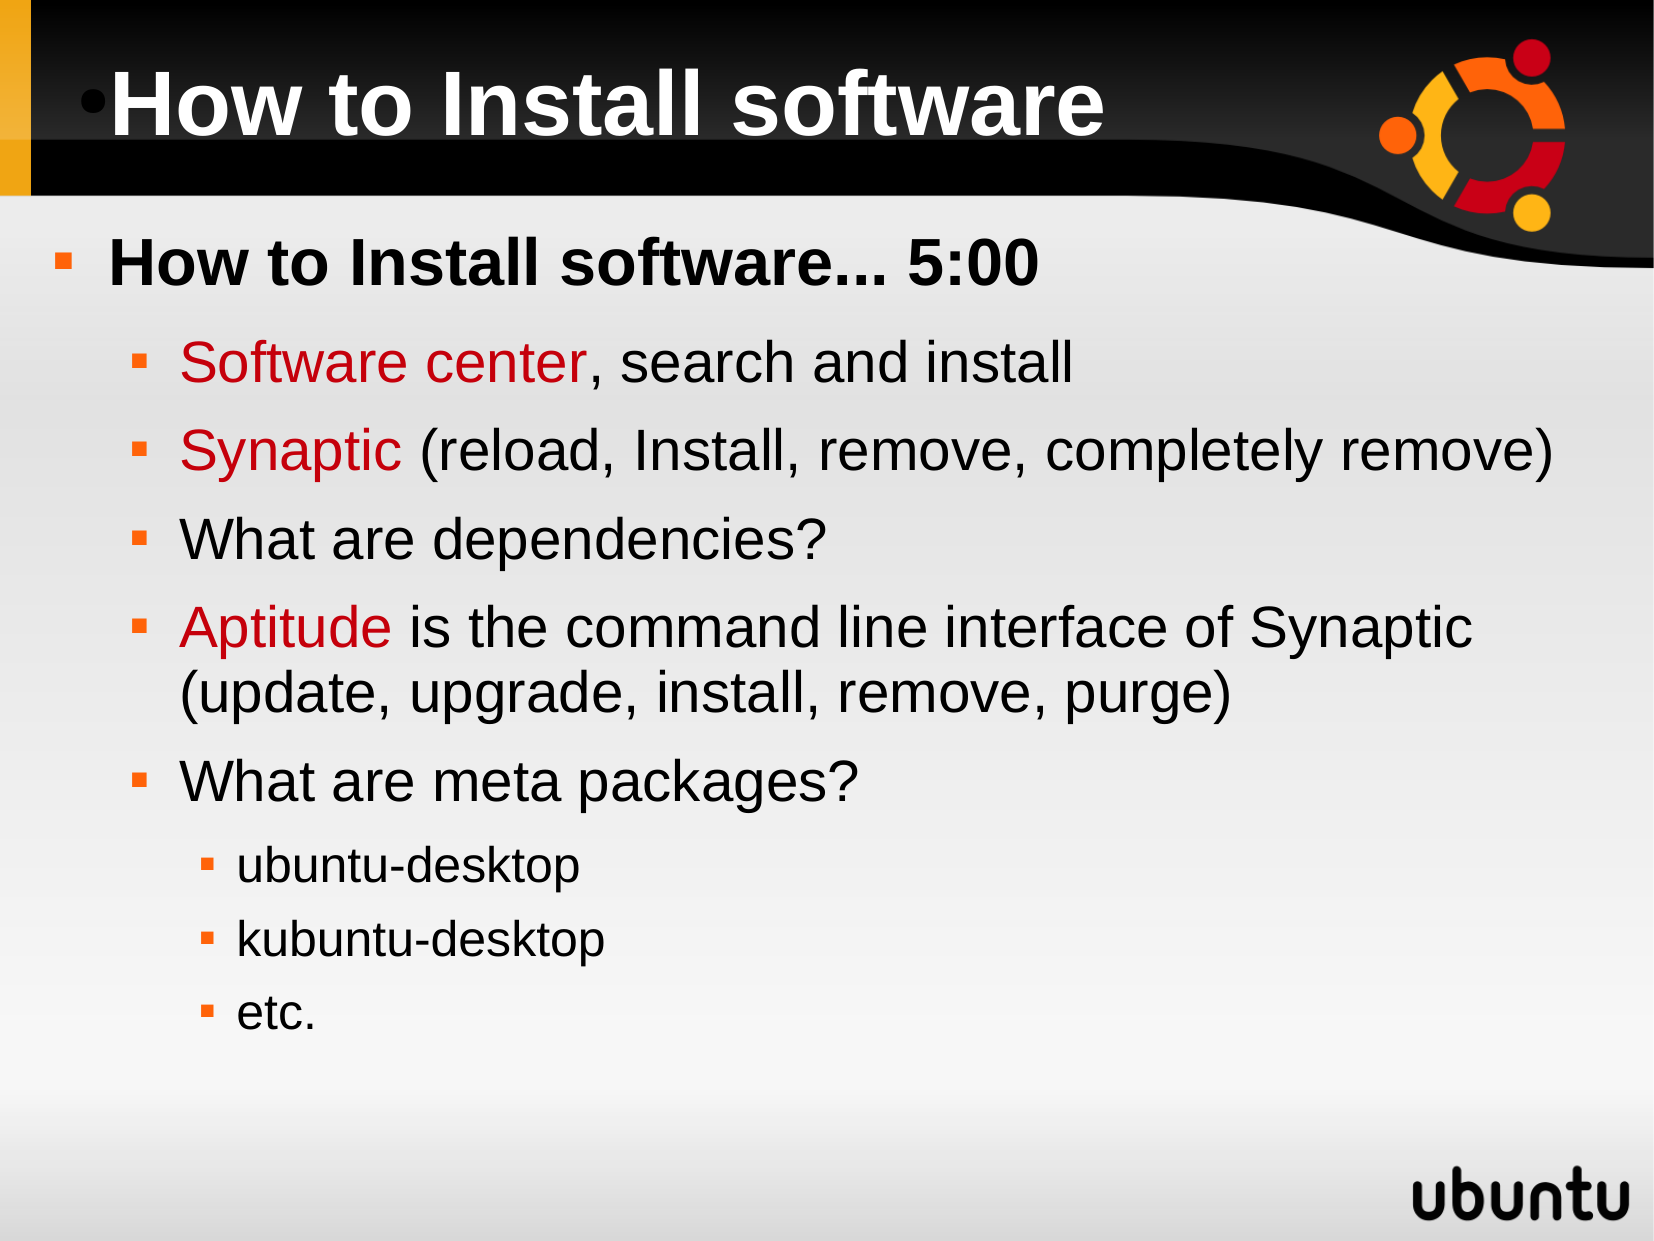

# How to Install software
How to Install software... 5:00
Software center, search and install
Synaptic (reload, Install, remove, completely remove)
What are dependencies?
Aptitude is the command line interface of Synaptic (update, upgrade, install, remove, purge)
What are meta packages?
ubuntu-desktop
kubuntu-desktop
etc.